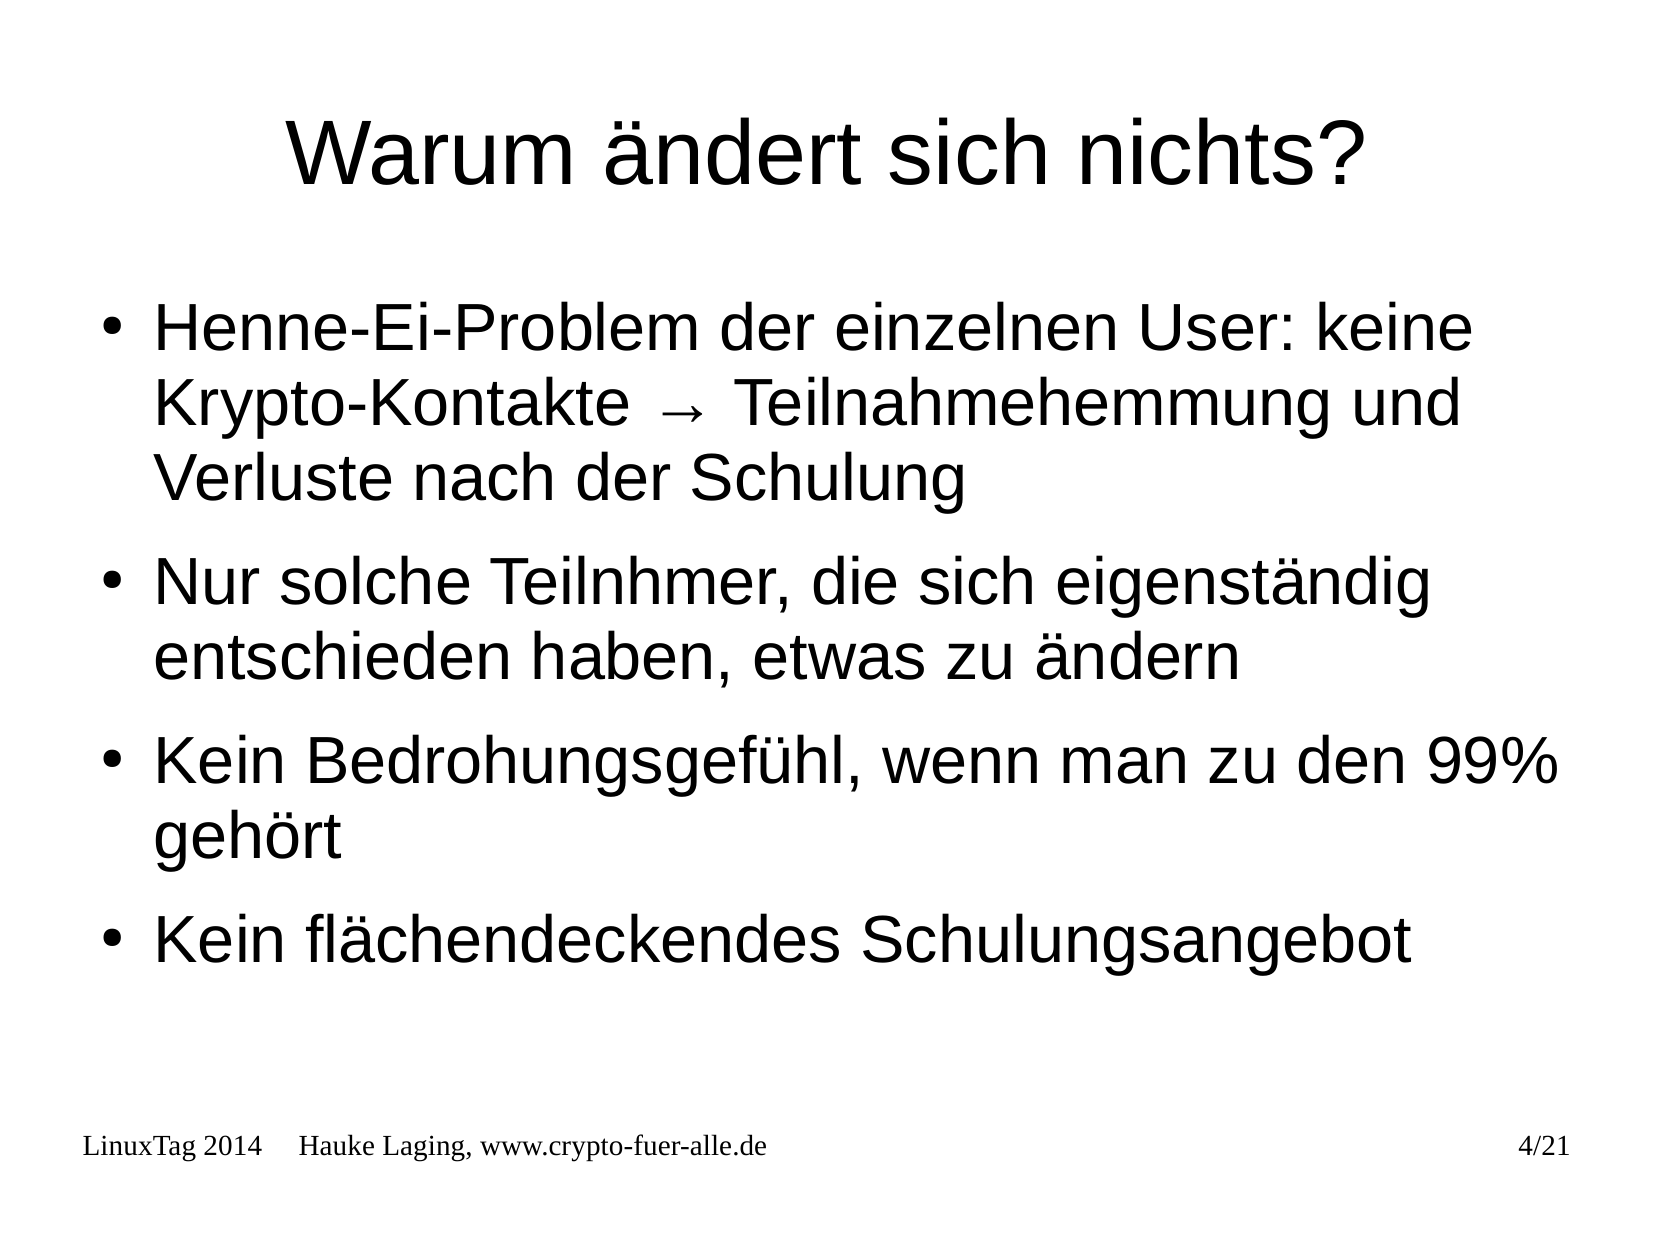

# Warum ändert sich nichts?
Henne-Ei-Problem der einzelnen User: keine Krypto-Kontakte → Teilnahmehemmung und Verluste nach der Schulung
Nur solche Teilnhmer, die sich eigenständig entschieden haben, etwas zu ändern
Kein Bedrohungsgefühl, wenn man zu den 99% gehört
Kein flächendeckendes Schulungsangebot
4